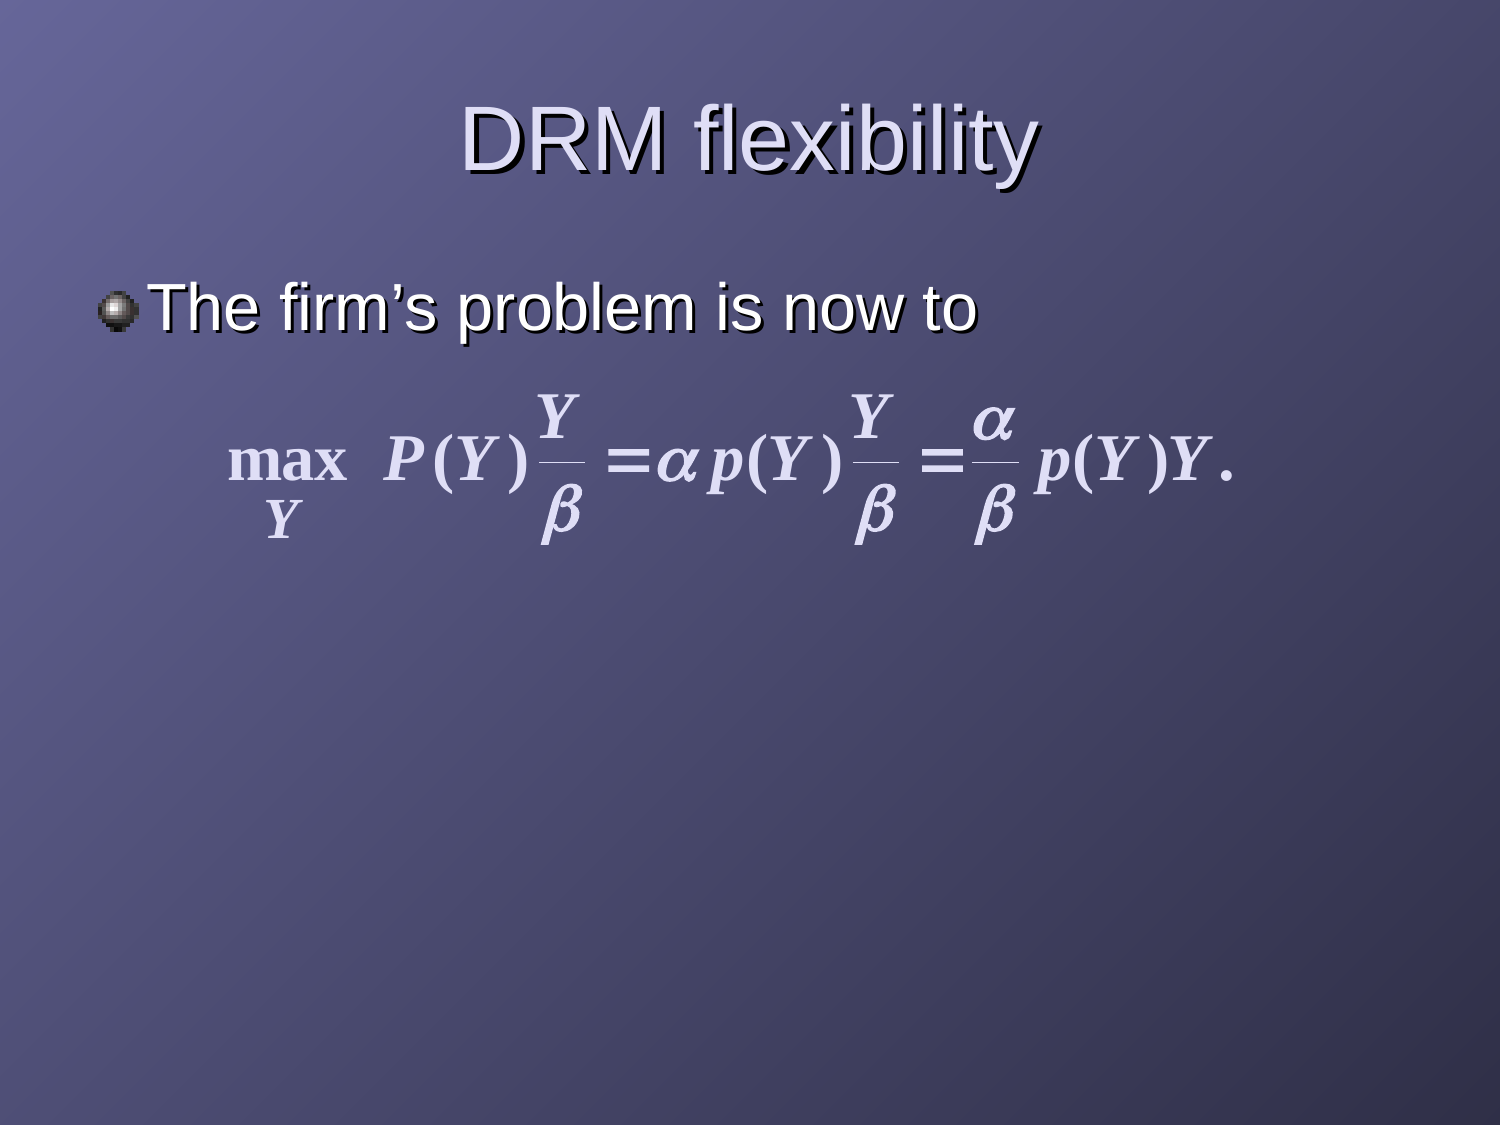

# DRM flexibility
The firm’s problem is now to